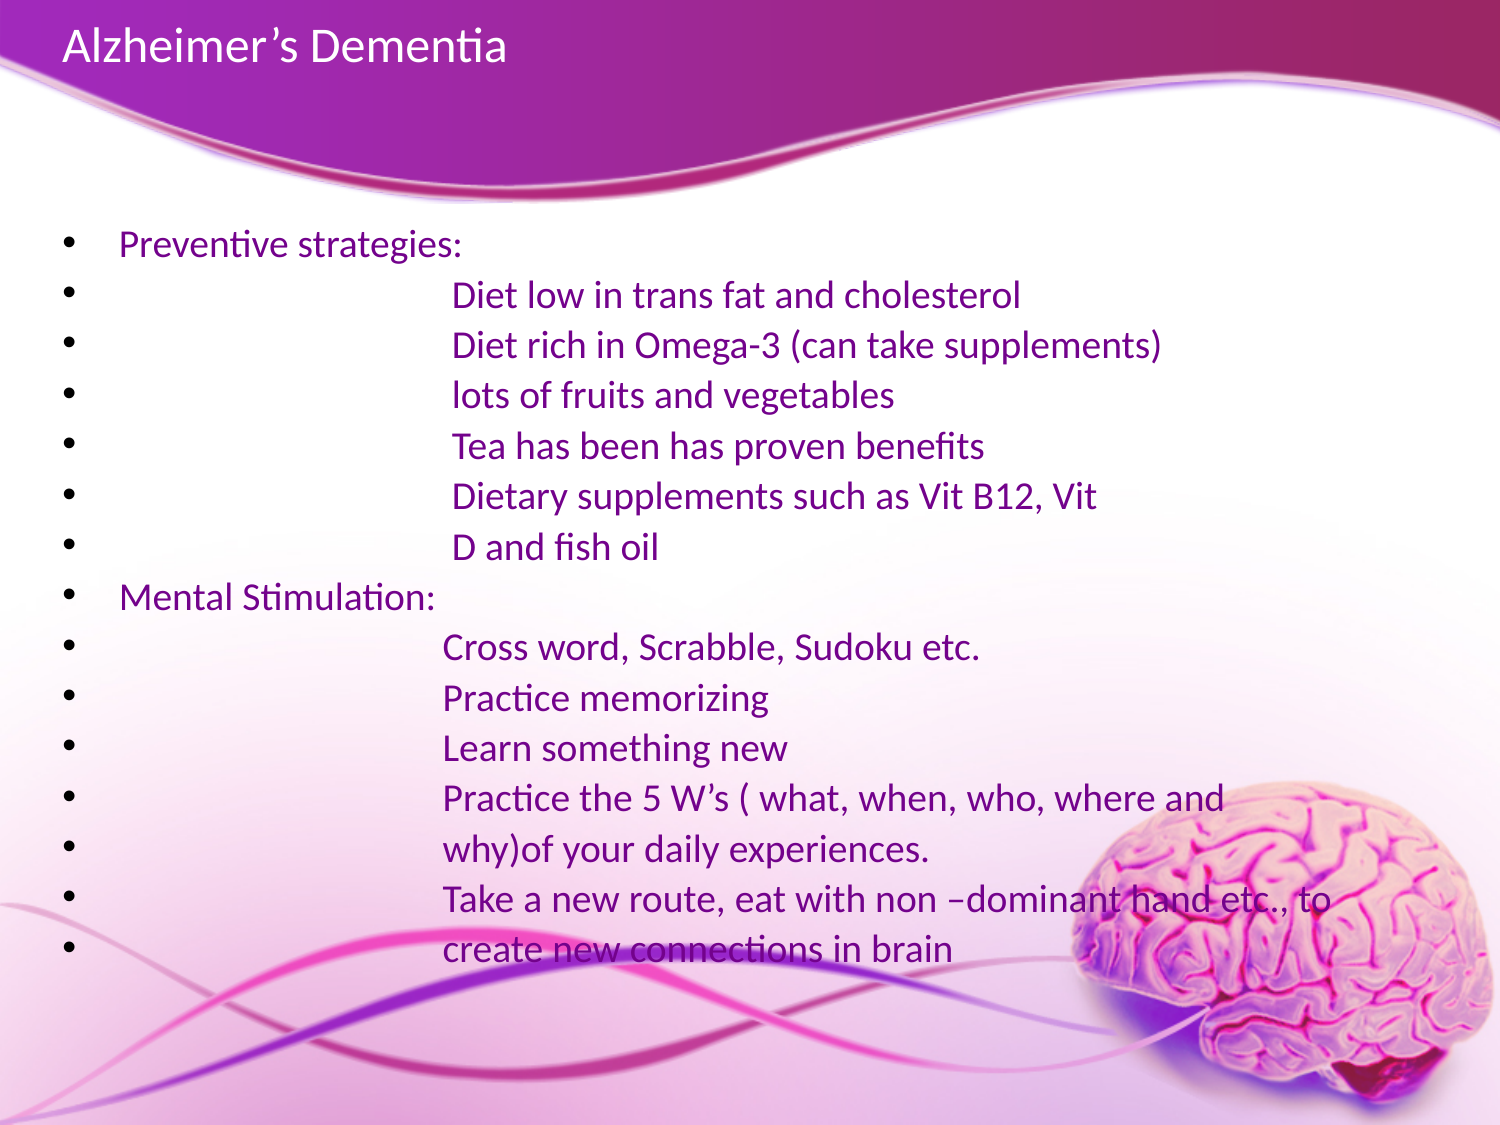

# Alzheimer’s Dementia
Preventive strategies:
 Diet low in trans fat and cholesterol
 Diet rich in Omega-3 (can take supplements)
 lots of fruits and vegetables
 Tea has been has proven benefits
 Dietary supplements such as Vit B12, Vit
 D and fish oil
Mental Stimulation:
 Cross word, Scrabble, Sudoku etc.
 Practice memorizing
 Learn something new
 Practice the 5 W’s ( what, when, who, where and
 why)of your daily experiences.
 Take a new route, eat with non –dominant hand etc., to
 create new connections in brain